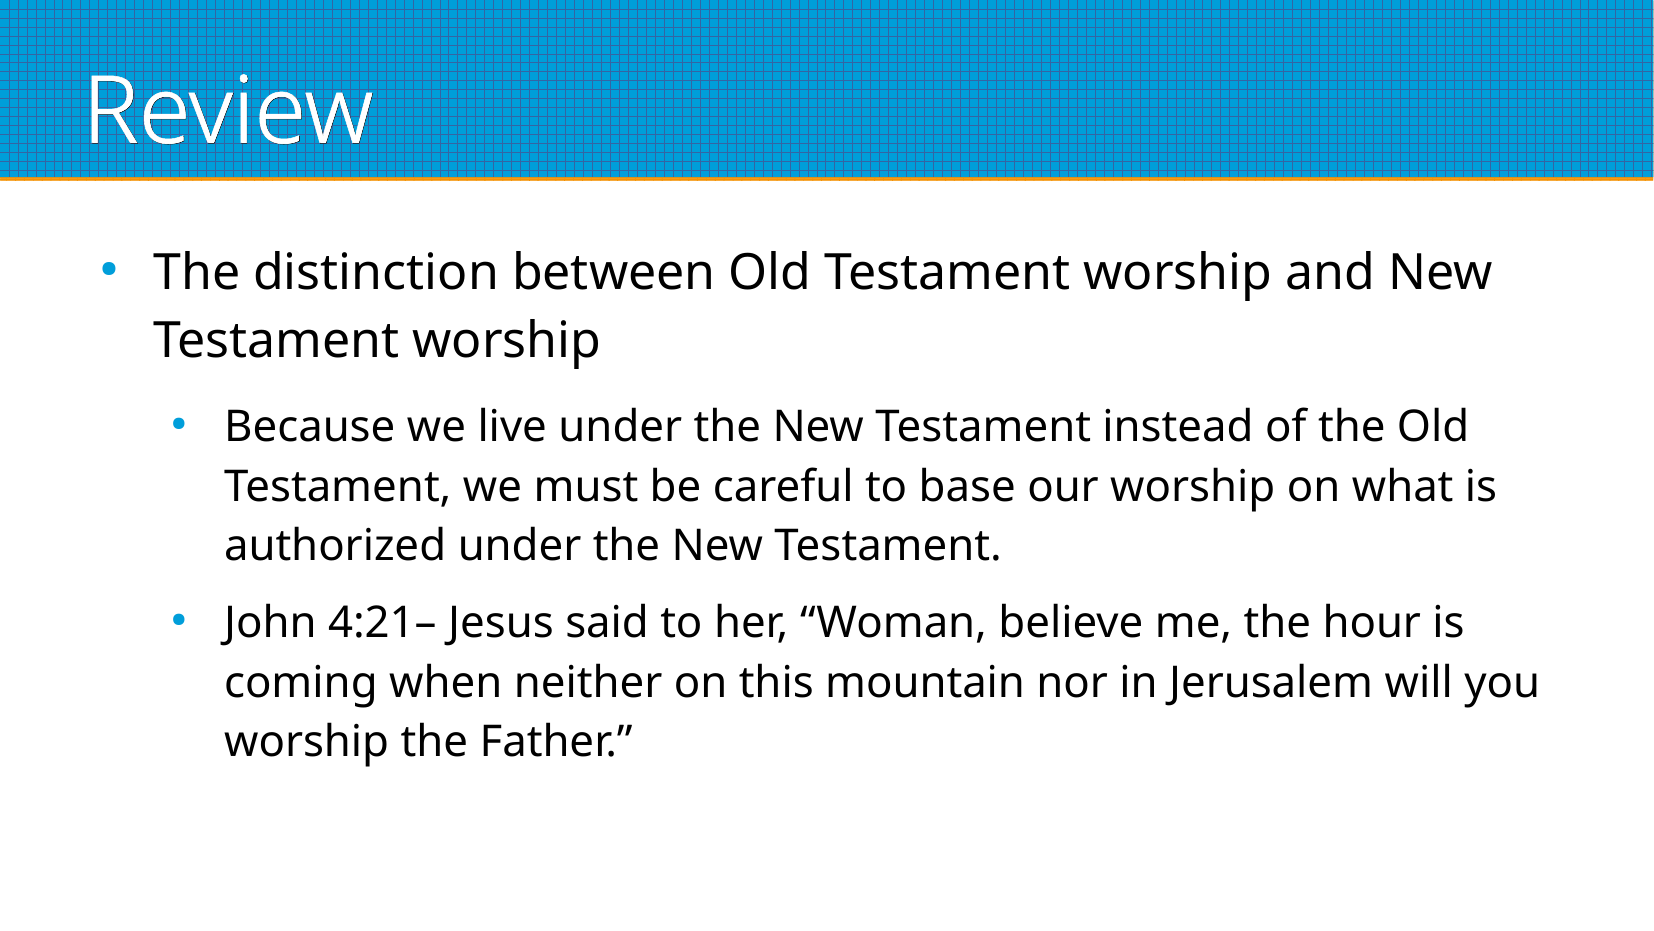

# Review
The distinction between Old Testament worship and New Testament worship
Because we live under the New Testament instead of the Old Testament, we must be careful to base our worship on what is authorized under the New Testament.
John 4:21– Jesus said to her, “Woman, believe me, the hour is coming when neither on this mountain nor in Jerusalem will you worship the Father.”